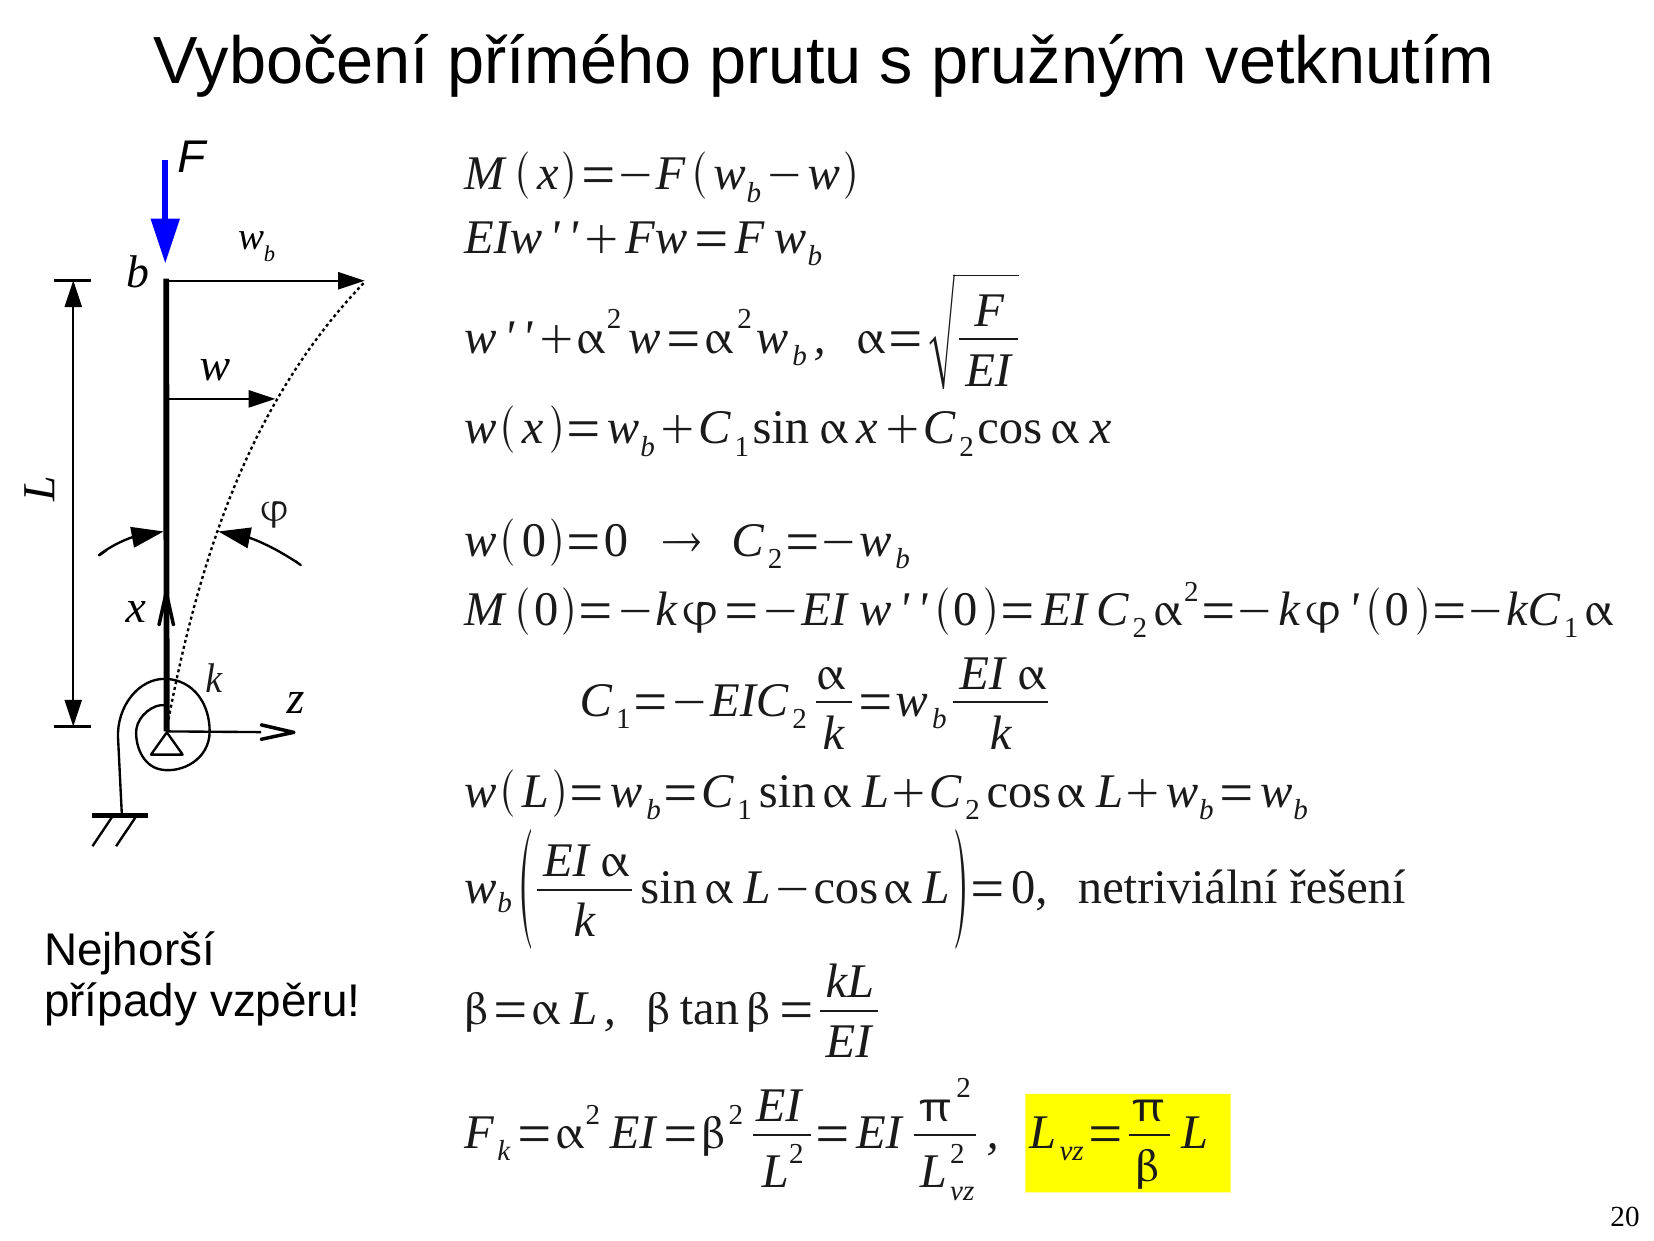

# Vybočení přímého prutu s pružným vetknutím
F
wb
b
w
L
x
z
Nejhorší případy vzpěru!
20